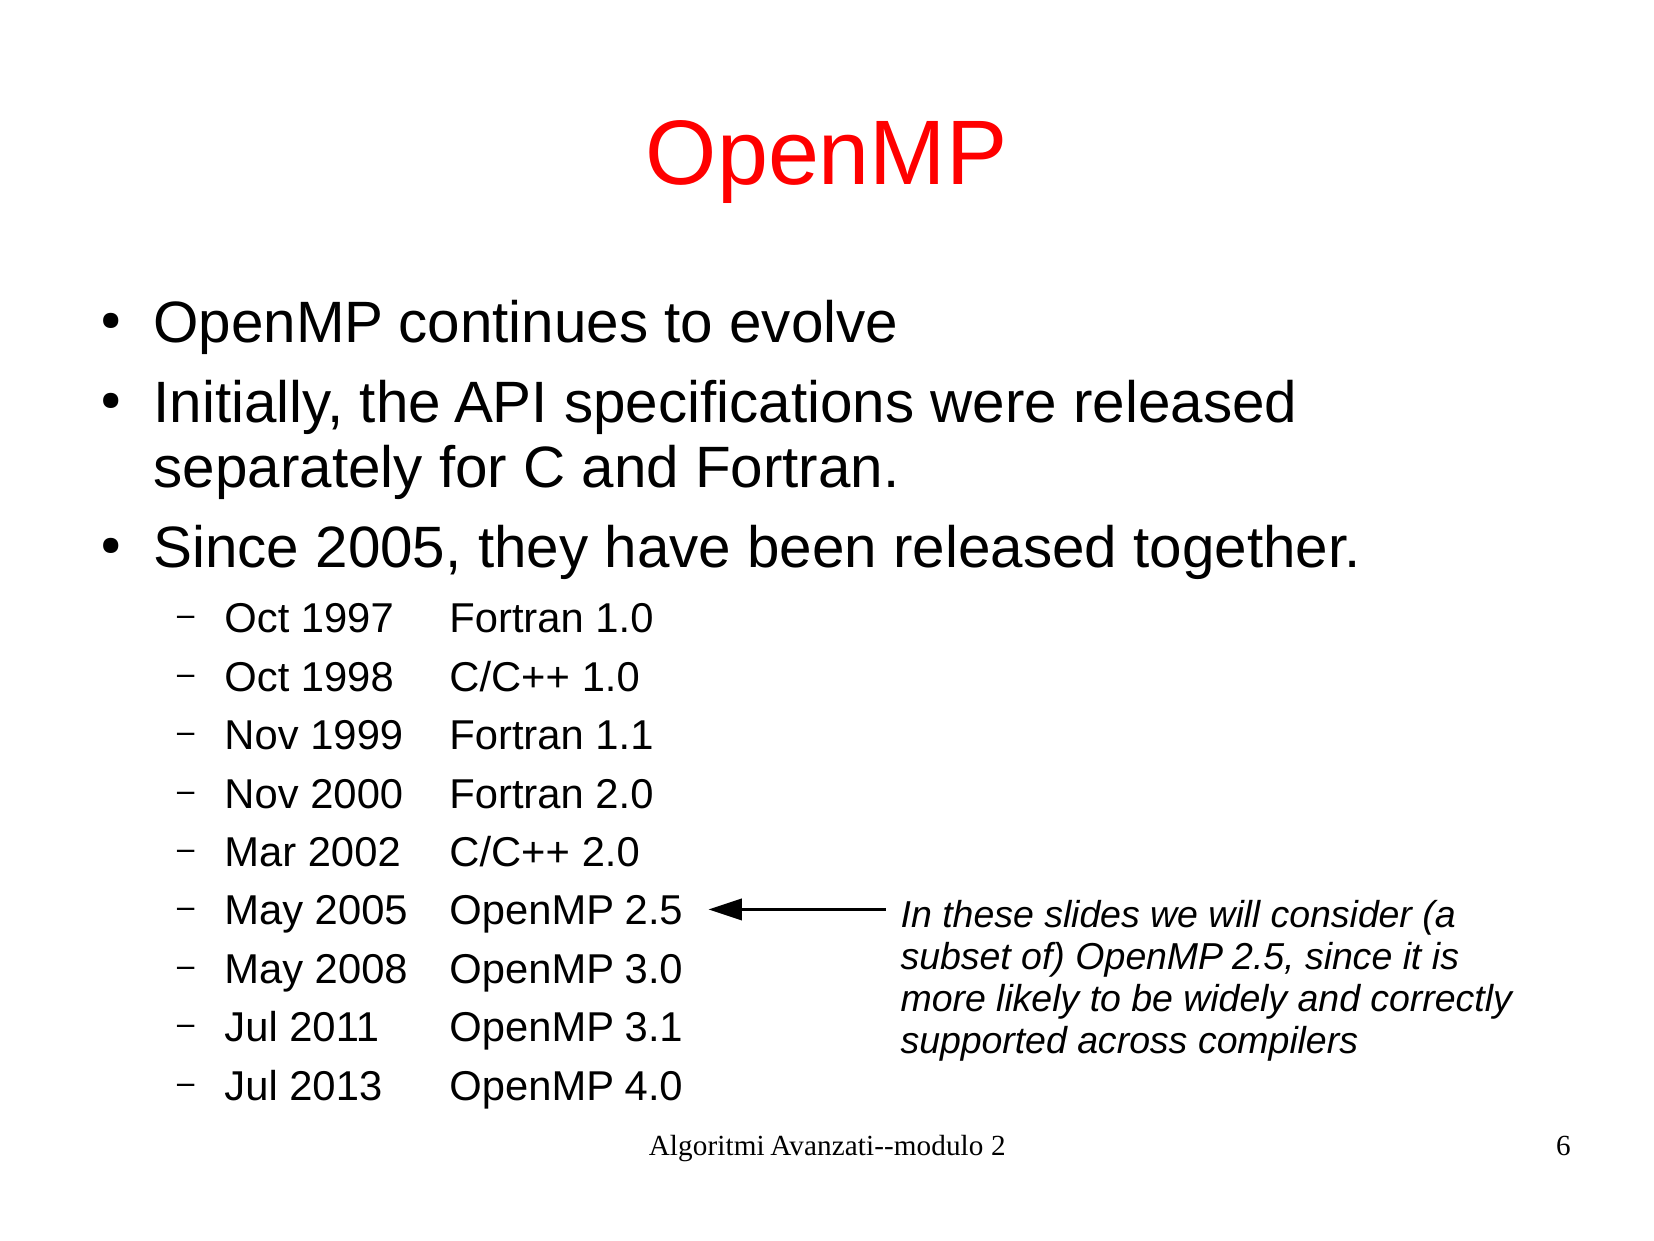

# OpenMP
OpenMP continues to evolve
Initially, the API specifications were released separately for C and Fortran.
Since 2005, they have been released together.
Oct 1997 	Fortran 1.0
Oct 1998 	C/C++ 1.0
Nov 1999 	Fortran 1.1
Nov 2000 	Fortran 2.0
Mar 2002 	C/C++ 2.0
May 2005 	OpenMP 2.5
May 2008 	OpenMP 3.0
Jul 2011 	OpenMP 3.1
Jul 2013 	OpenMP 4.0
In these slides we will consider (a subset of) OpenMP 2.5, since it is more likely to be widely and correctly supported across compilers
Algoritmi Avanzati--modulo 2
6